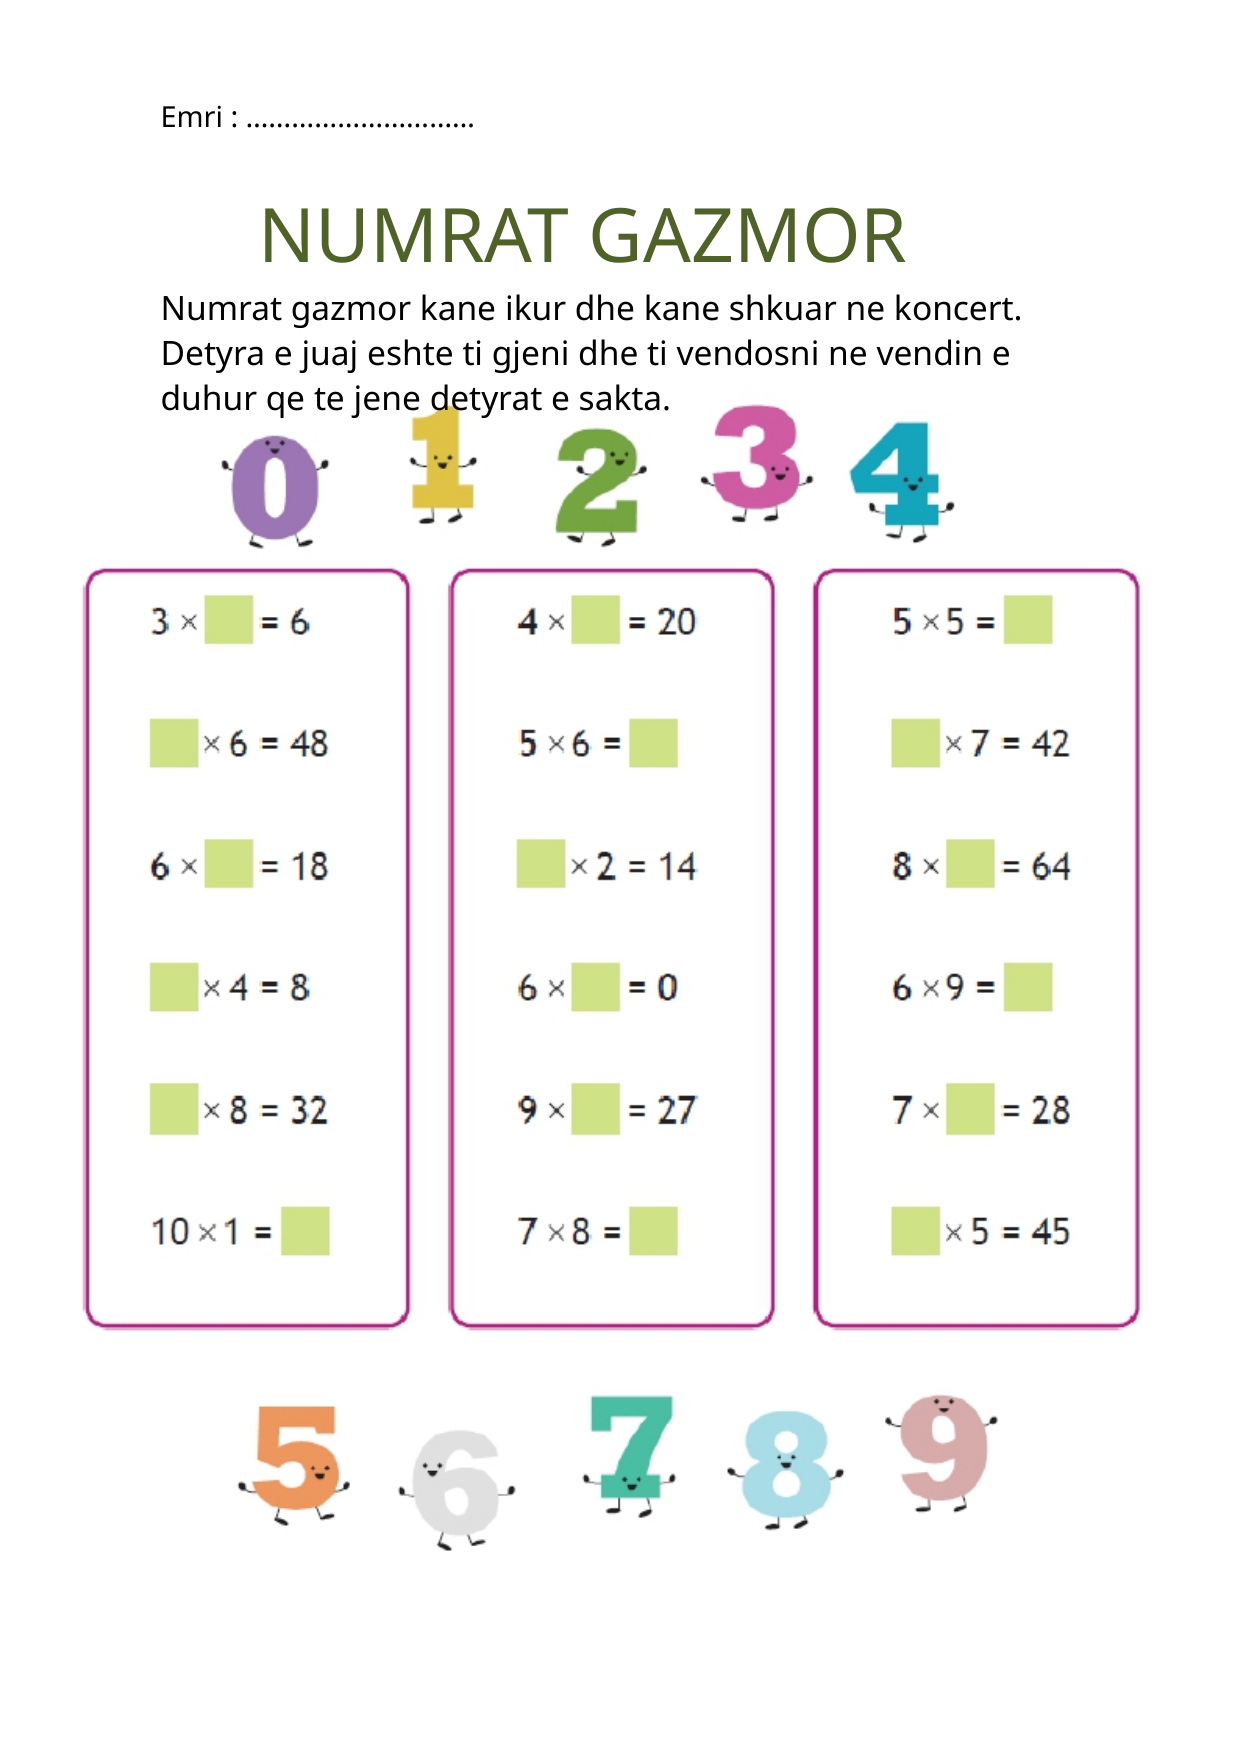

Emri : …………………………
	NUMRAT GAZMOR
Numrat gazmor kane ikur dhe kane shkuar ne koncert.
Detyra e juaj eshte ti gjeni dhe ti vendosni ne vendin e duhur qe te jene detyrat e sakta.